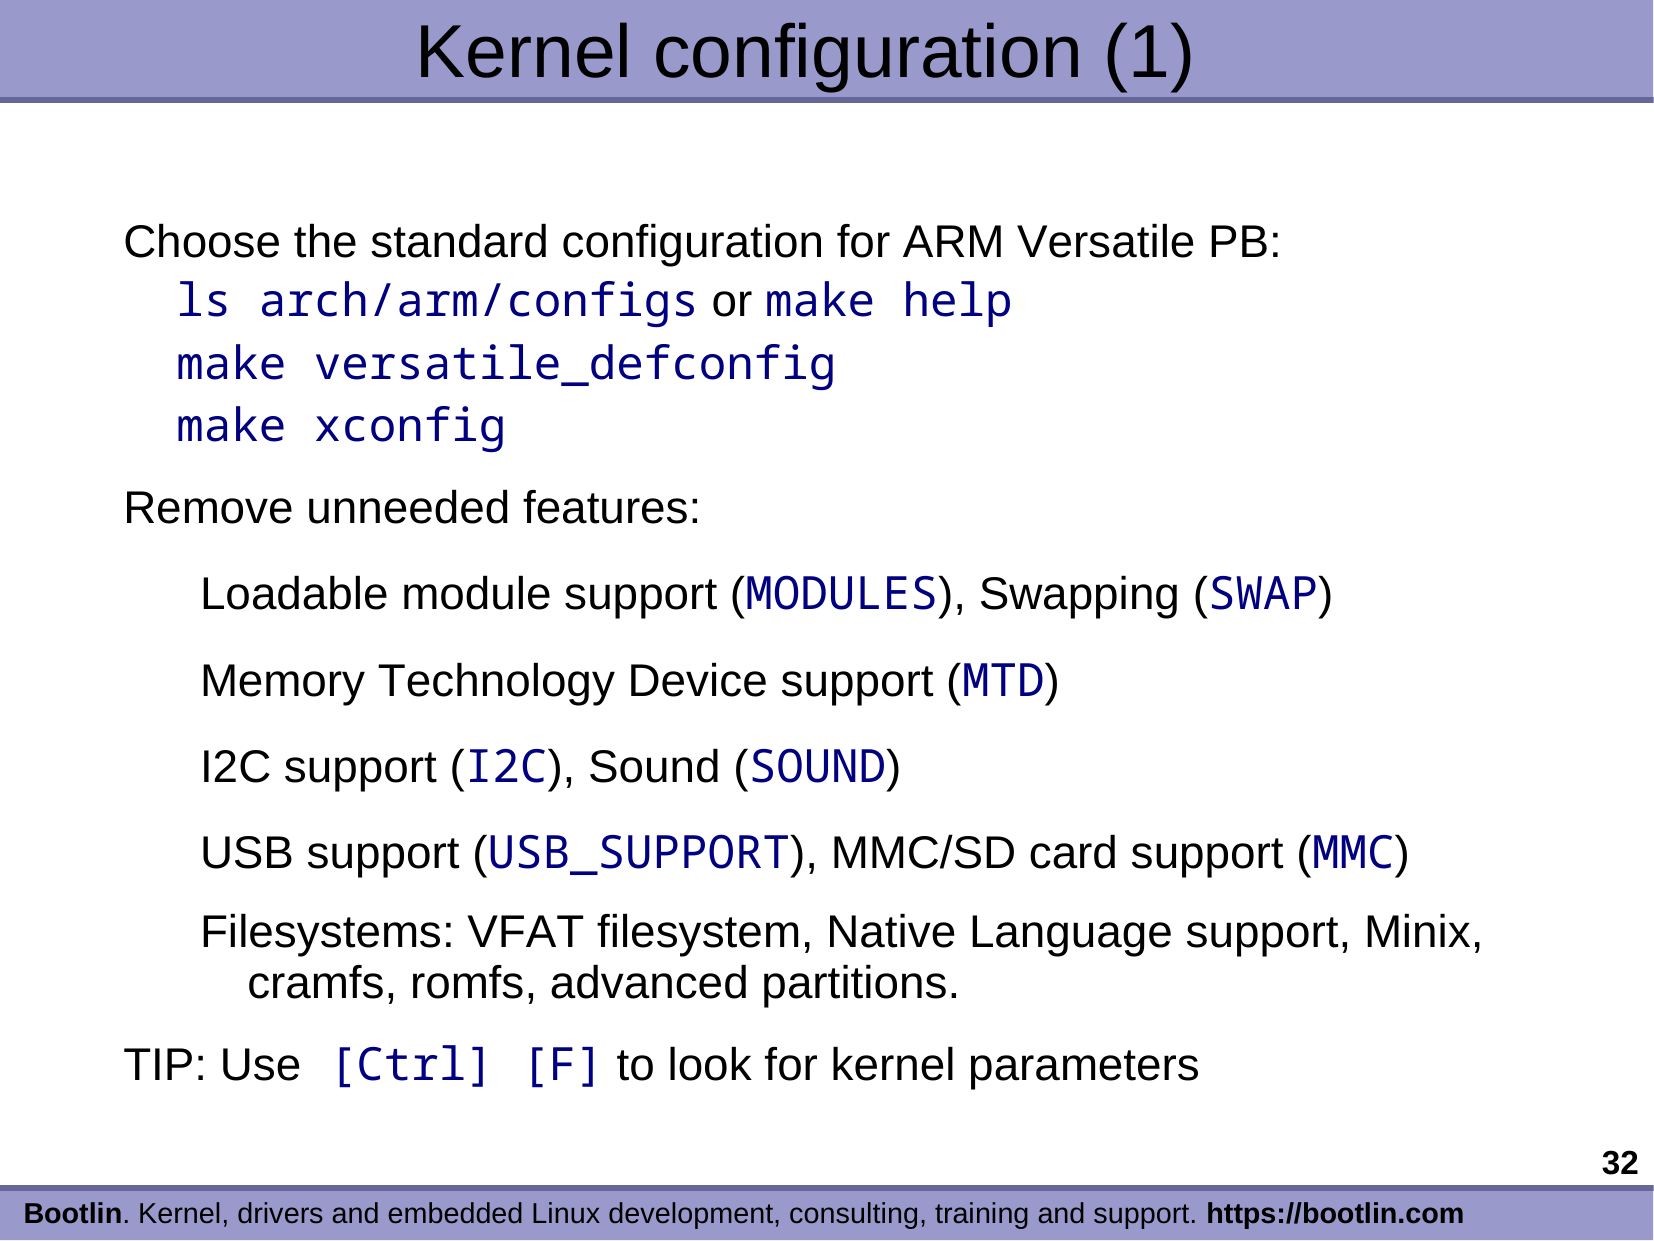

# Kernel configuration (1)
Choose the standard configuration for ARM Versatile PB:
ls arch/arm/configs or make help
make versatile_defconfig
make xconfig
Remove unneeded features:
Loadable module support (MODULES), Swapping (SWAP)
Memory Technology Device support (MTD)
I2C support (I2C), Sound (SOUND)
USB support (USB_SUPPORT), MMC/SD card support (MMC)
Filesystems: VFAT filesystem, Native Language support, Minix, cramfs, romfs, advanced partitions.
TIP: Use [Ctrl] [F] to look for kernel parameters